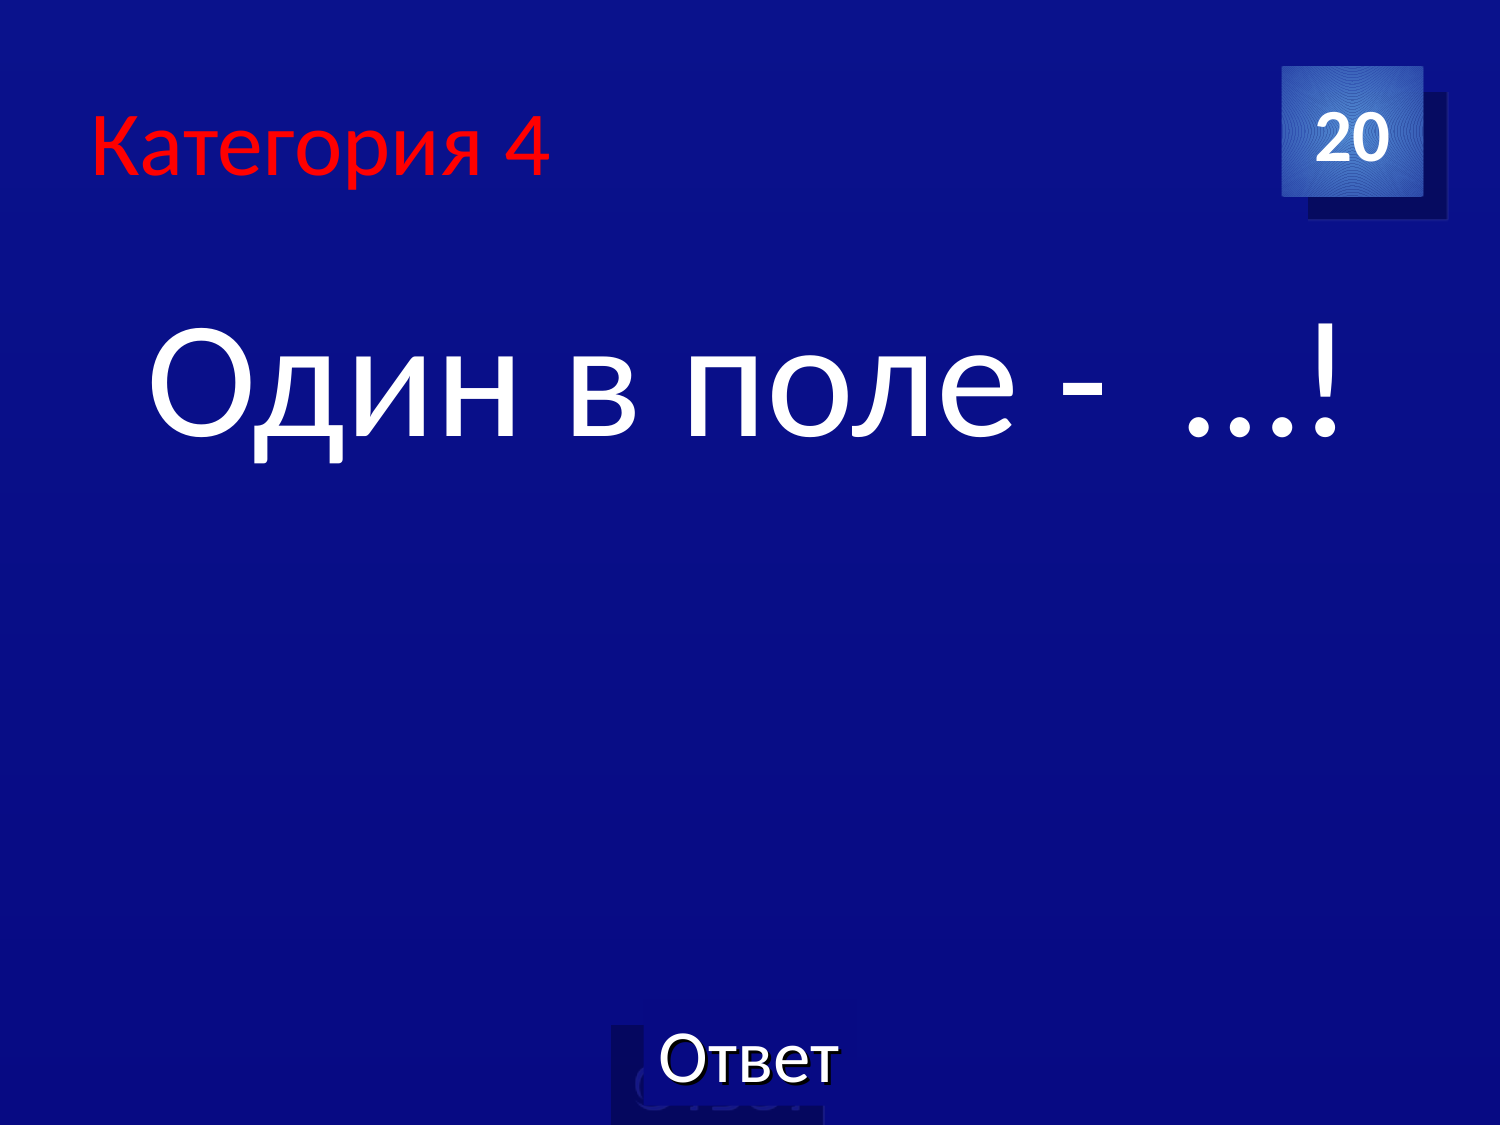

# Категория 4
20
Один в поле - …!